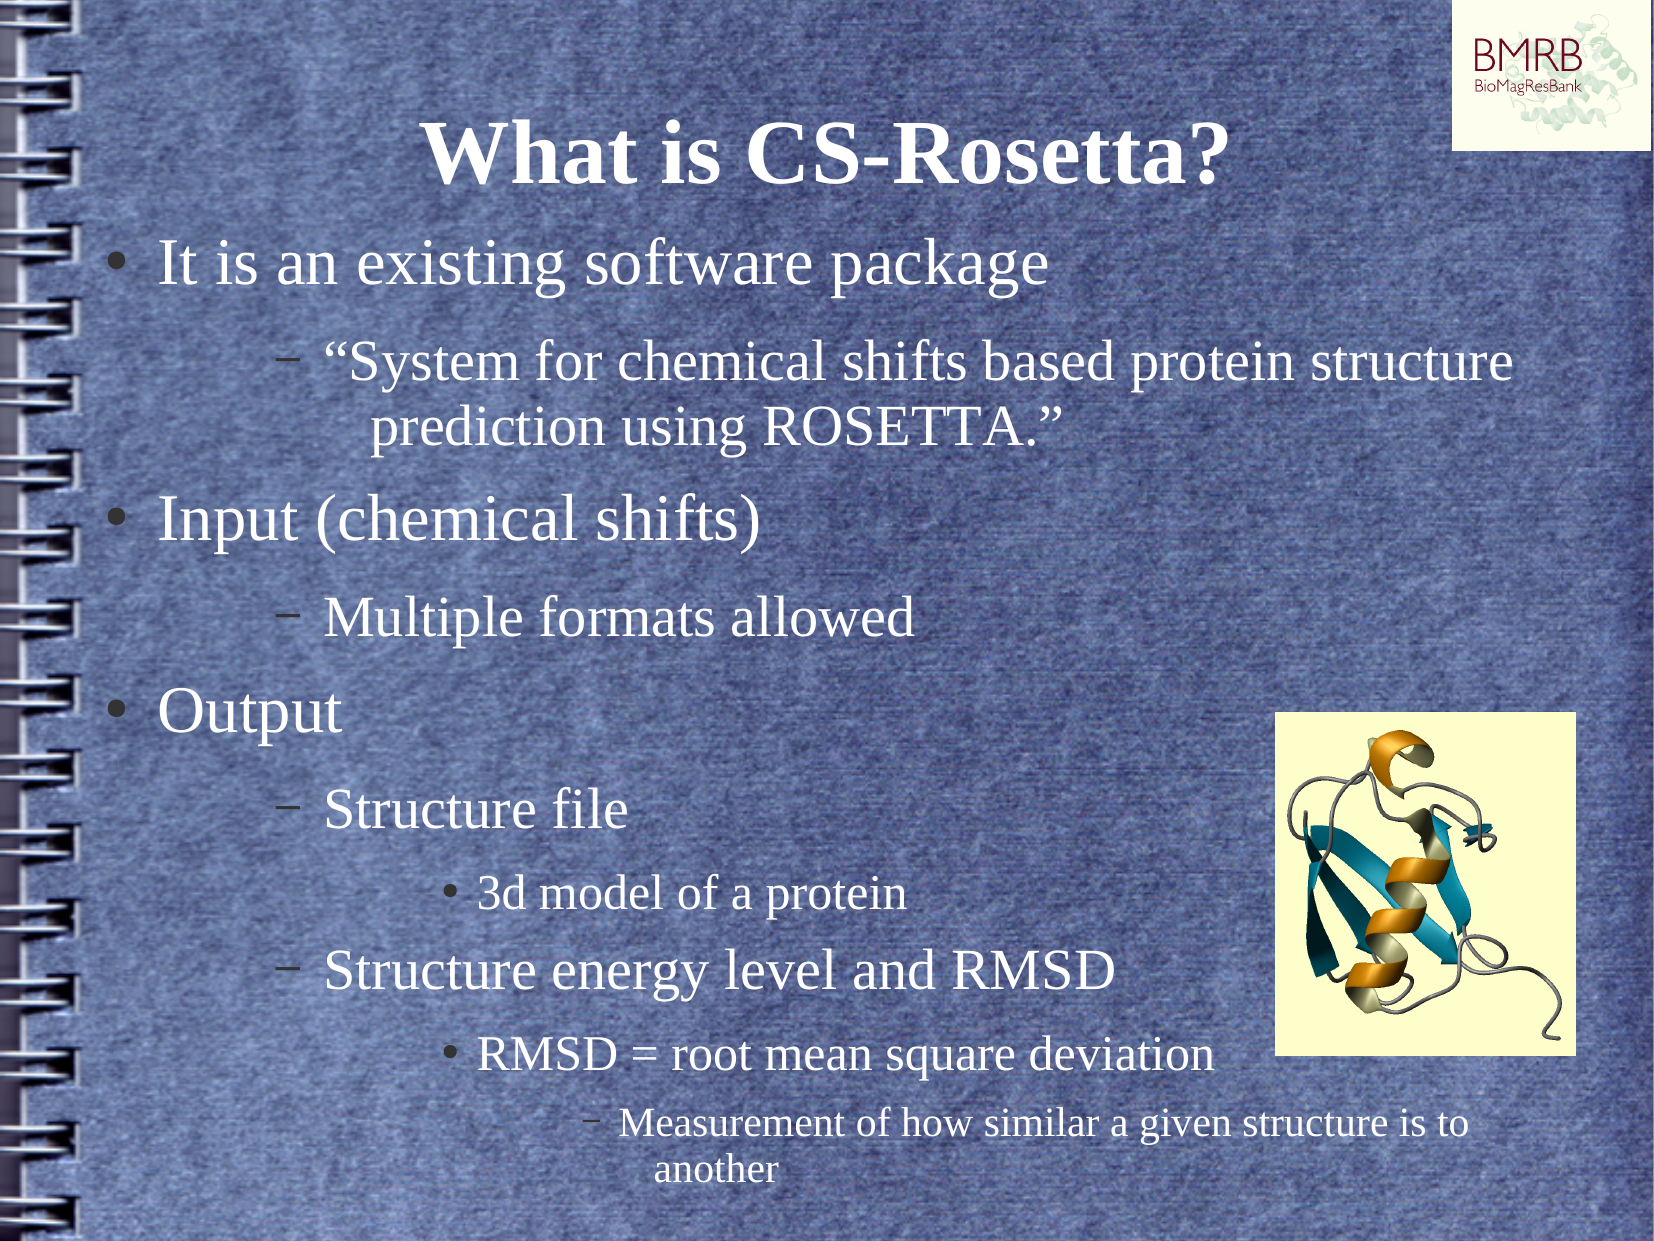

# What is CS-Rosetta?
It is an existing software package
“System for chemical shifts based protein structure prediction using ROSETTA.”
Input (chemical shifts)
Multiple formats allowed
Output
Structure file
3d model of a protein
Structure energy level and RMSD
RMSD = root mean square deviation
Measurement of how similar a given structure is to another